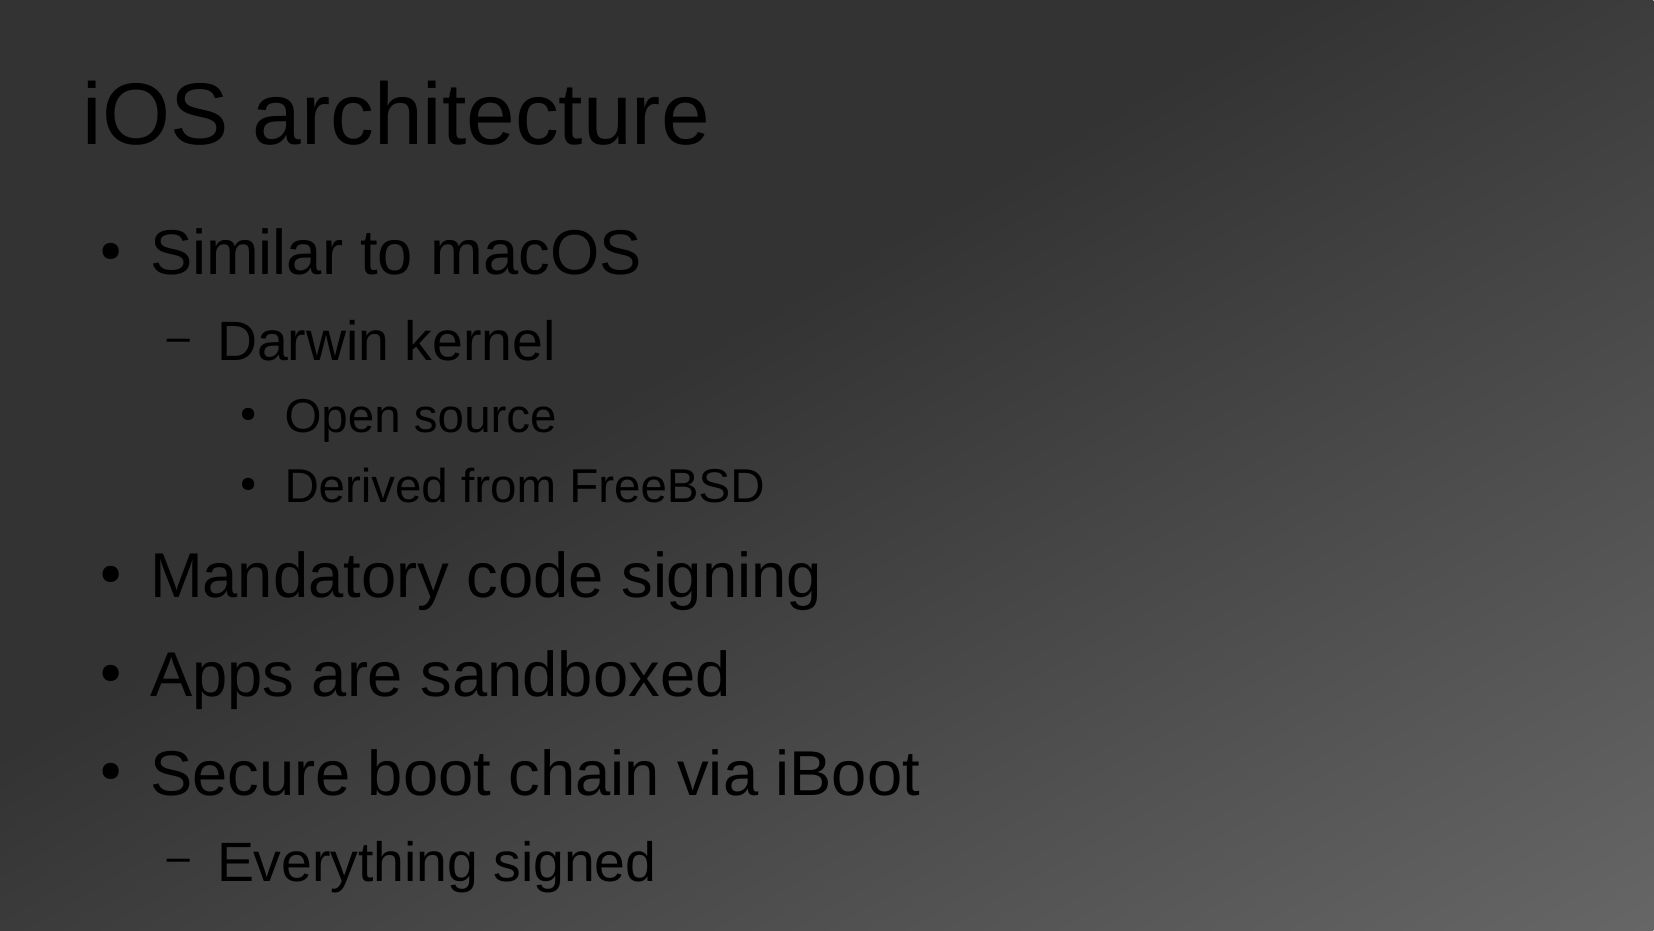

# iOS architecture
Similar to macOS
Darwin kernel
Open source
Derived from FreeBSD
Mandatory code signing
Apps are sandboxed
Secure boot chain via iBoot
Everything signed